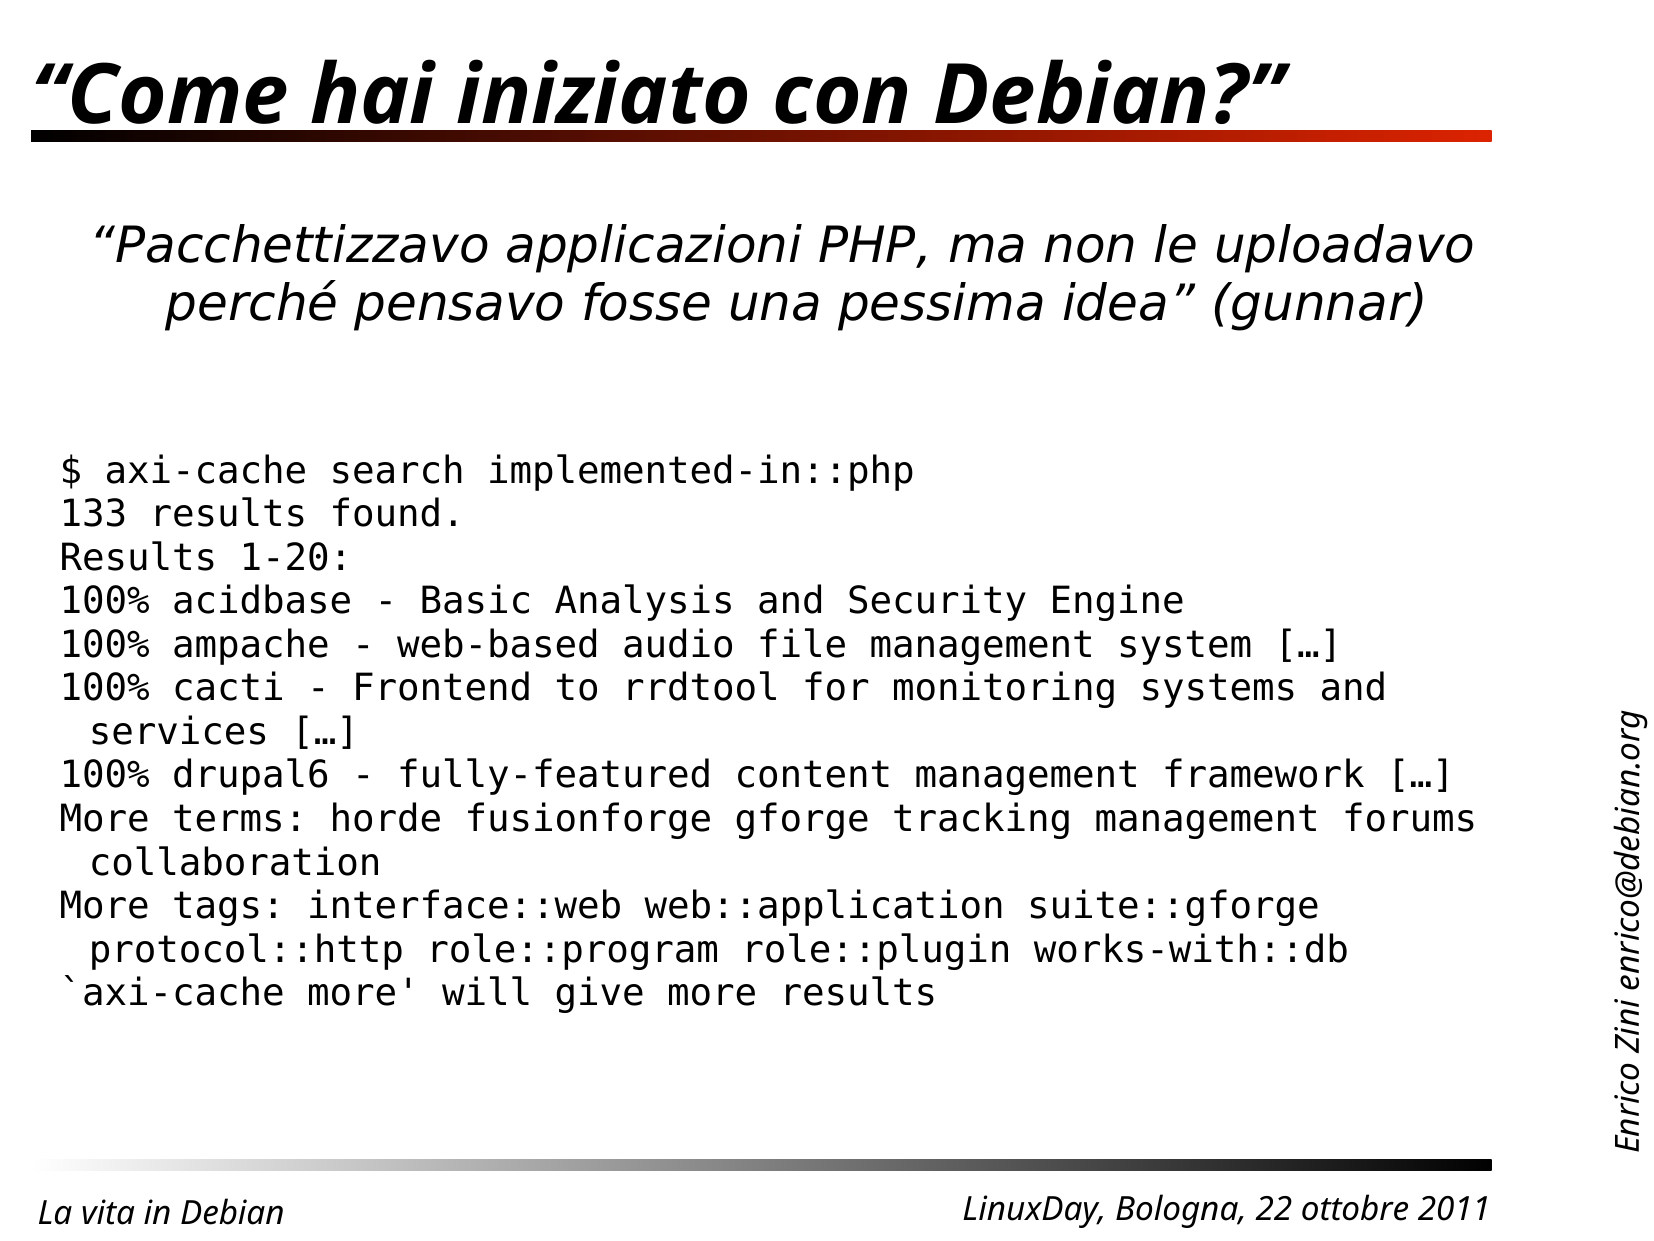

“Come hai iniziato con Debian?”
“Pacchettizzavo applicazioni PHP, ma non le uploadavo perché pensavo fosse una pessima idea” (gunnar)
$ axi-cache search implemented-in::php
133 results found.
Results 1-20:
100% acidbase - Basic Analysis and Security Engine
100% ampache - web-based audio file management system […]
100% cacti - Frontend to rrdtool for monitoring systems and services […]
100% drupal6 - fully-featured content management framework […]
More terms: horde fusionforge gforge tracking management forums collaboration
More tags: interface::web web::application suite::gforge protocol::http role::program role::plugin works-with::db
`axi-cache more' will give more results